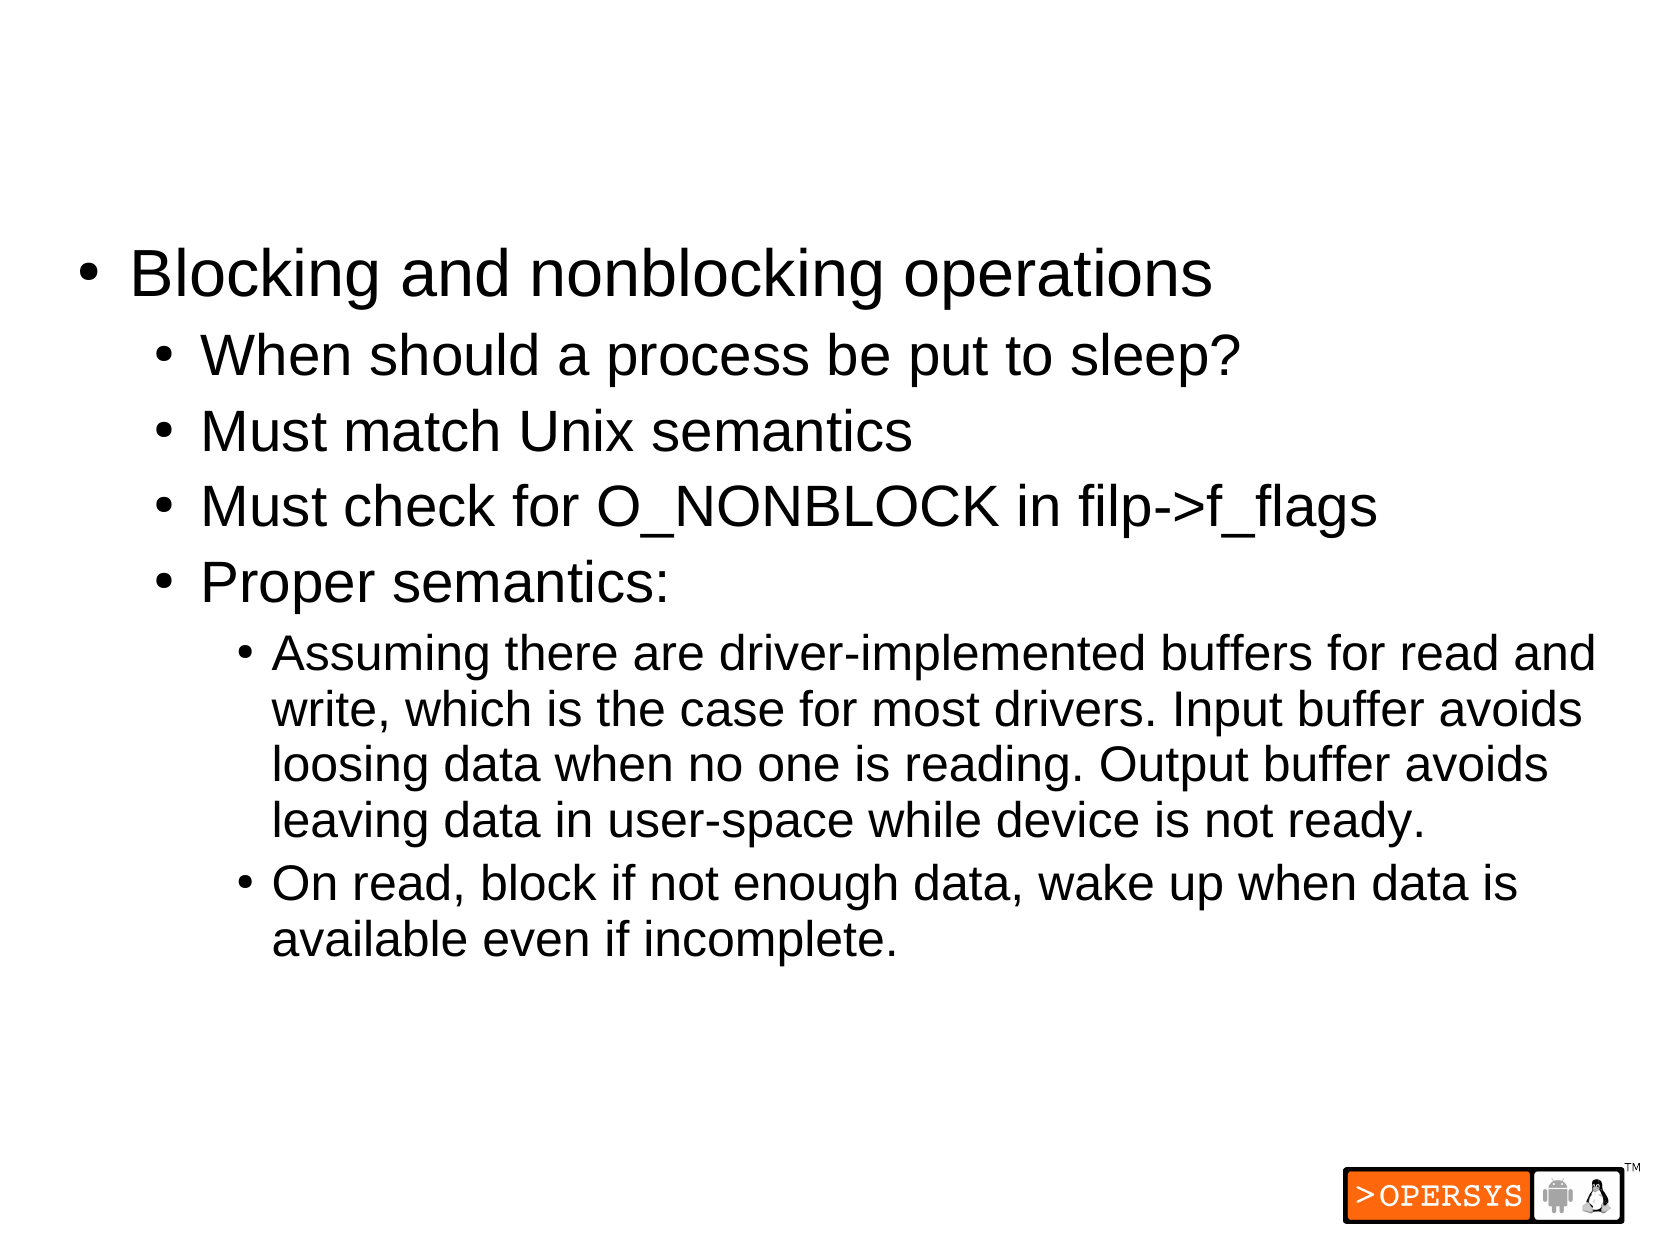

# Blocking and nonblocking operations
When should a process be put to sleep?
Must match Unix semantics
Must check for O_NONBLOCK in filp->f_flags
Proper semantics:
Assuming there are driver-implemented buffers for read and write, which is the case for most drivers. Input buffer avoids loosing data when no one is reading. Output buffer avoids leaving data in user-space while device is not ready.
On read, block if not enough data, wake up when data is available even if incomplete.